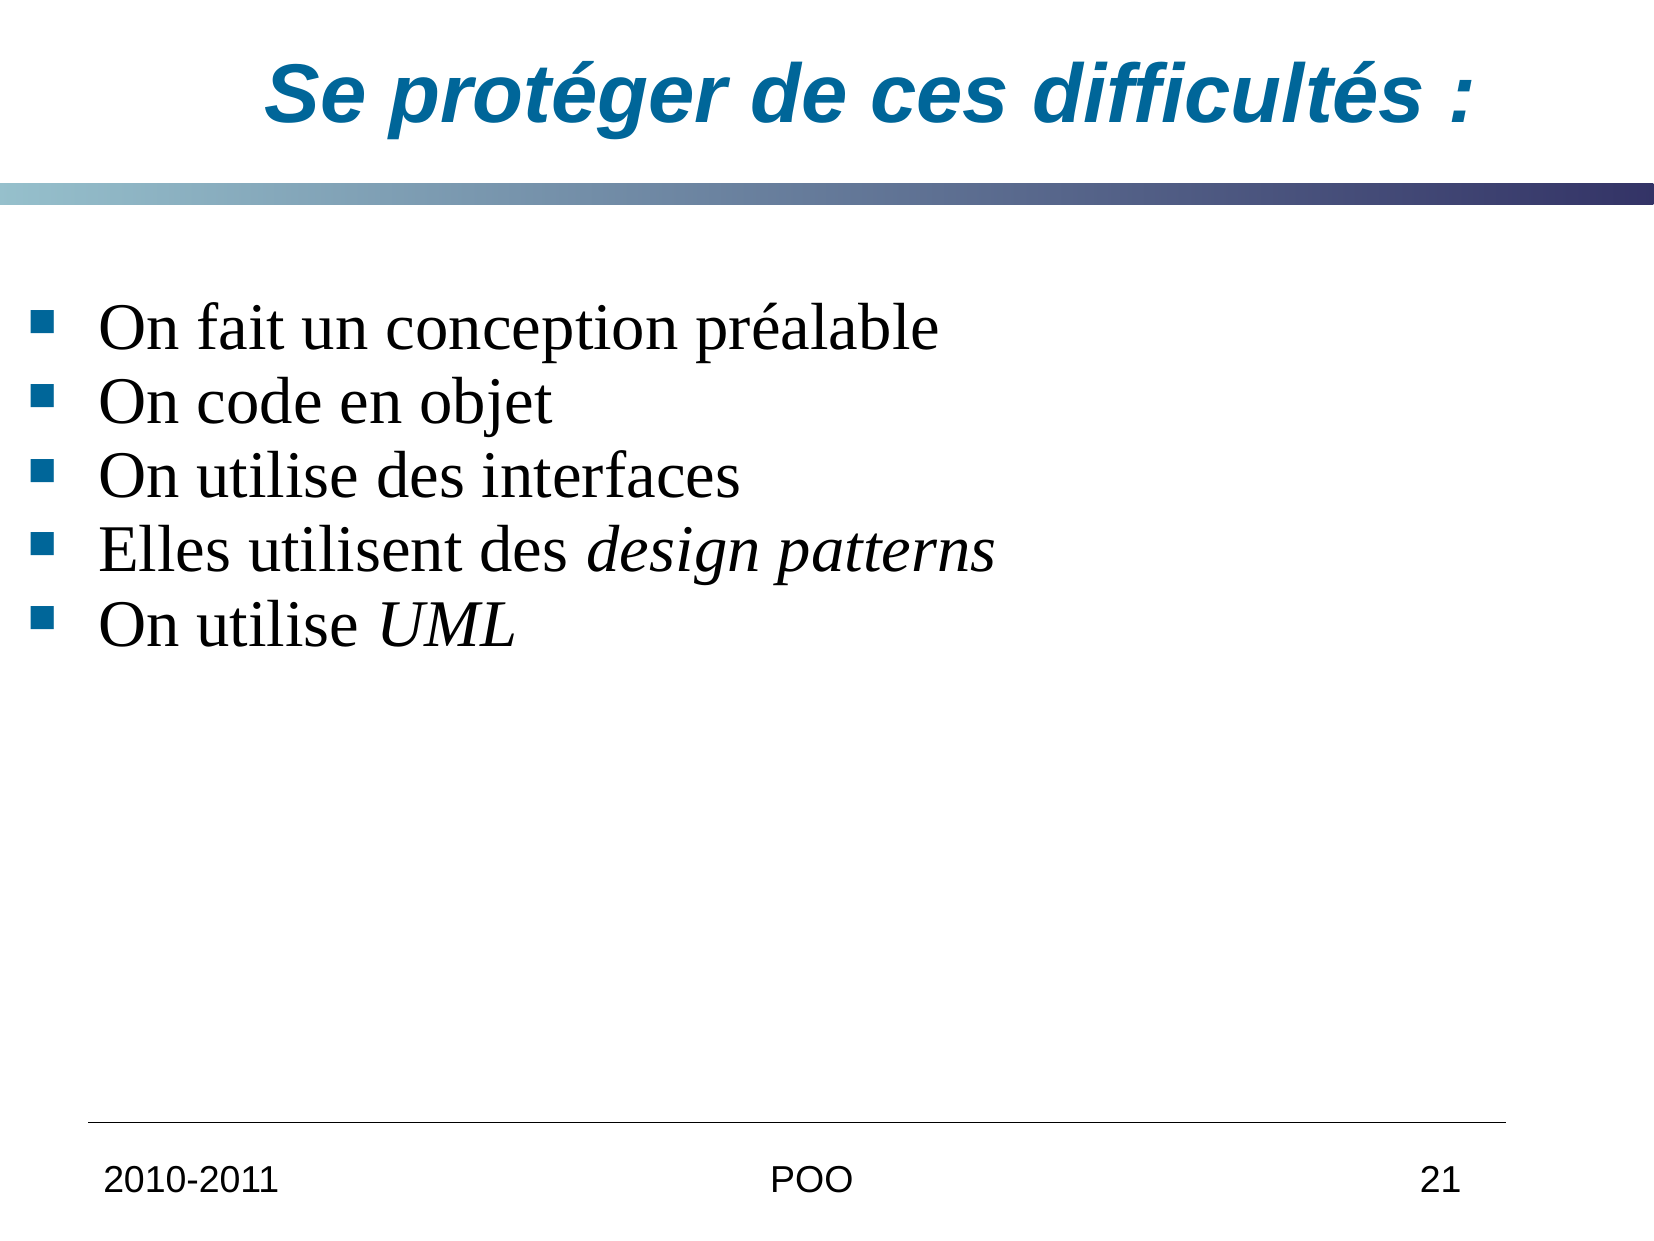

# Se protéger de ces difficultés :
On fait un conception préalable
On code en objet
On utilise des interfaces
Elles utilisent des design patterns
On utilise UML